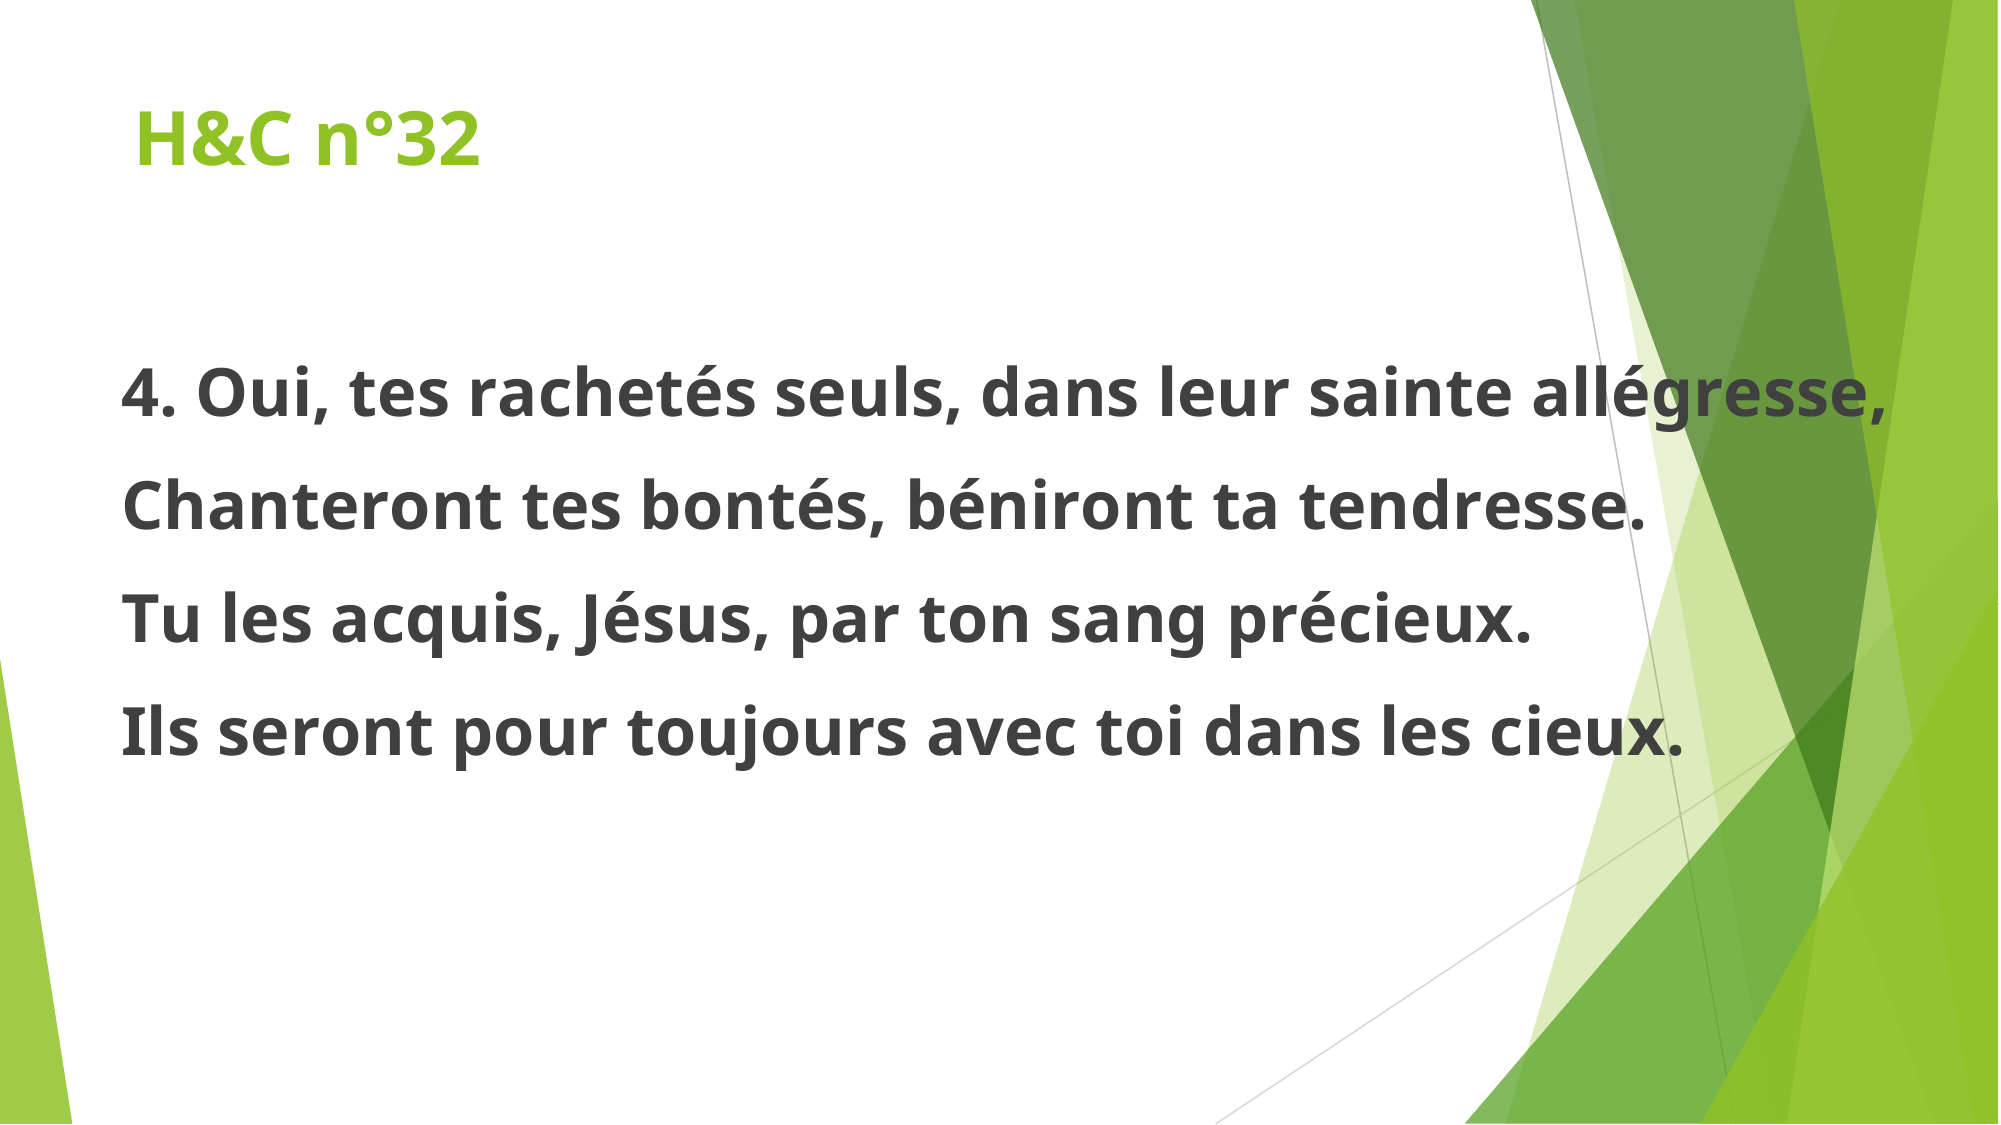

H&C n°32
4. Oui, tes rachetés seuls, dans leur sainte allégresse,
Chanteront tes bontés, béniront ta tendresse.
Tu les acquis, Jésus, par ton sang précieux.
Ils seront pour toujours avec toi dans les cieux.